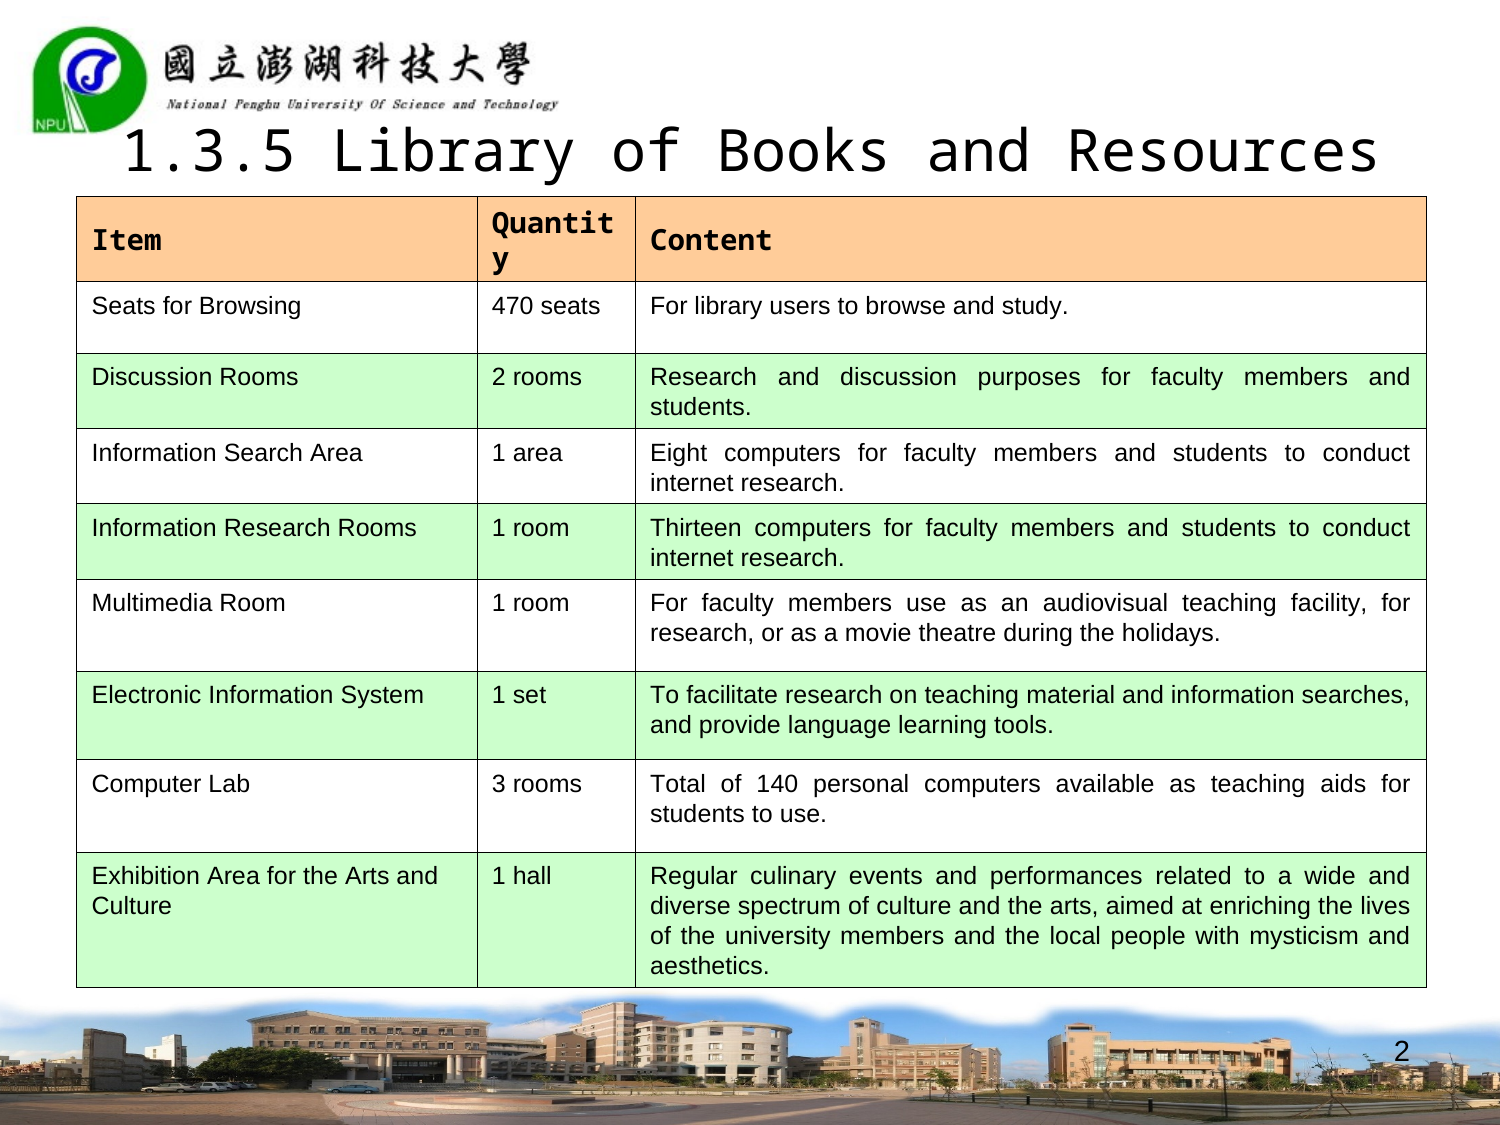

# 1.3.5 Library of Books and Resources
| Item | Quantity | Content |
| --- | --- | --- |
| Seats for Browsing | 470 seats | For library users to browse and study. |
| Discussion Rooms | 2 rooms | Research and discussion purposes for faculty members and students. |
| Information Search Area | 1 area | Eight computers for faculty members and students to conduct internet research. |
| Information Research Rooms | 1 room | Thirteen computers for faculty members and students to conduct internet research. |
| Multimedia Room | 1 room | For faculty members use as an audiovisual teaching facility, for research, or as a movie theatre during the holidays. |
| Electronic Information System | 1 set | To facilitate research on teaching material and information searches, and provide language learning tools. |
| Computer Lab | 3 rooms | Total of 140 personal computers available as teaching aids for students to use. |
| Exhibition Area for the Arts and Culture | 1 hall | Regular culinary events and performances related to a wide and diverse spectrum of culture and the arts, aimed at enriching the lives of the university members and the local people with mysticism and aesthetics. |